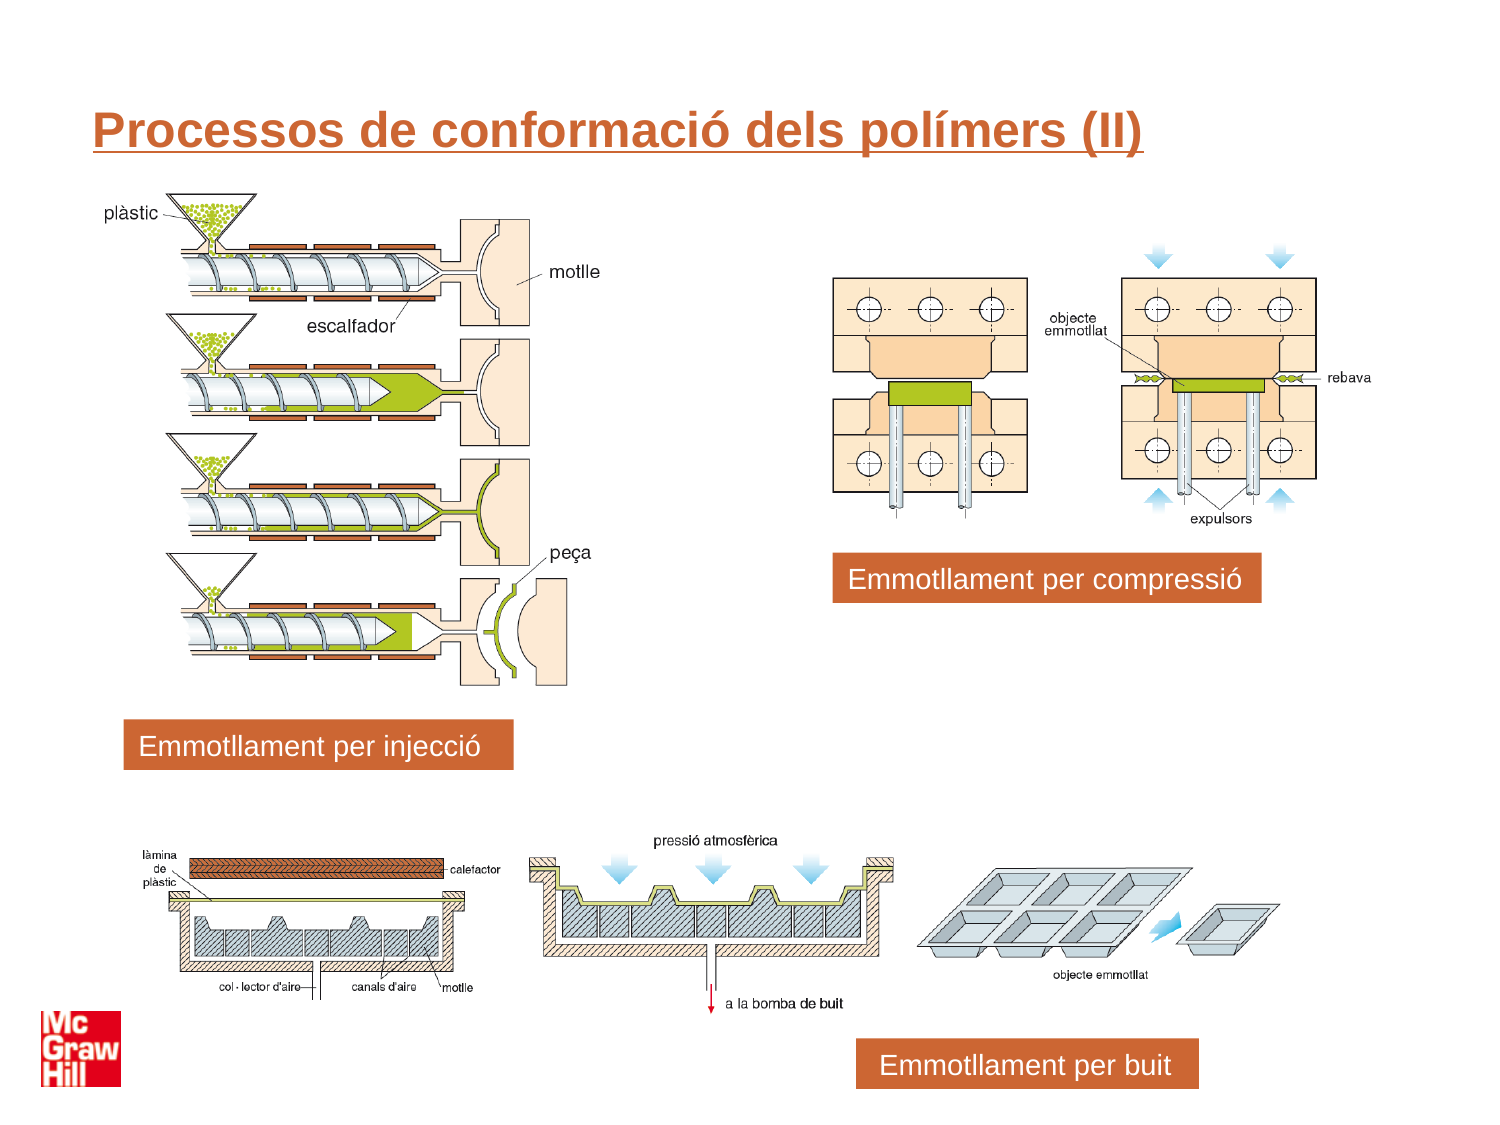

Processos de conformació dels polímers (II)
Emmotllament per compressió
Emmotllament per injecció
 Emmotllament per buit